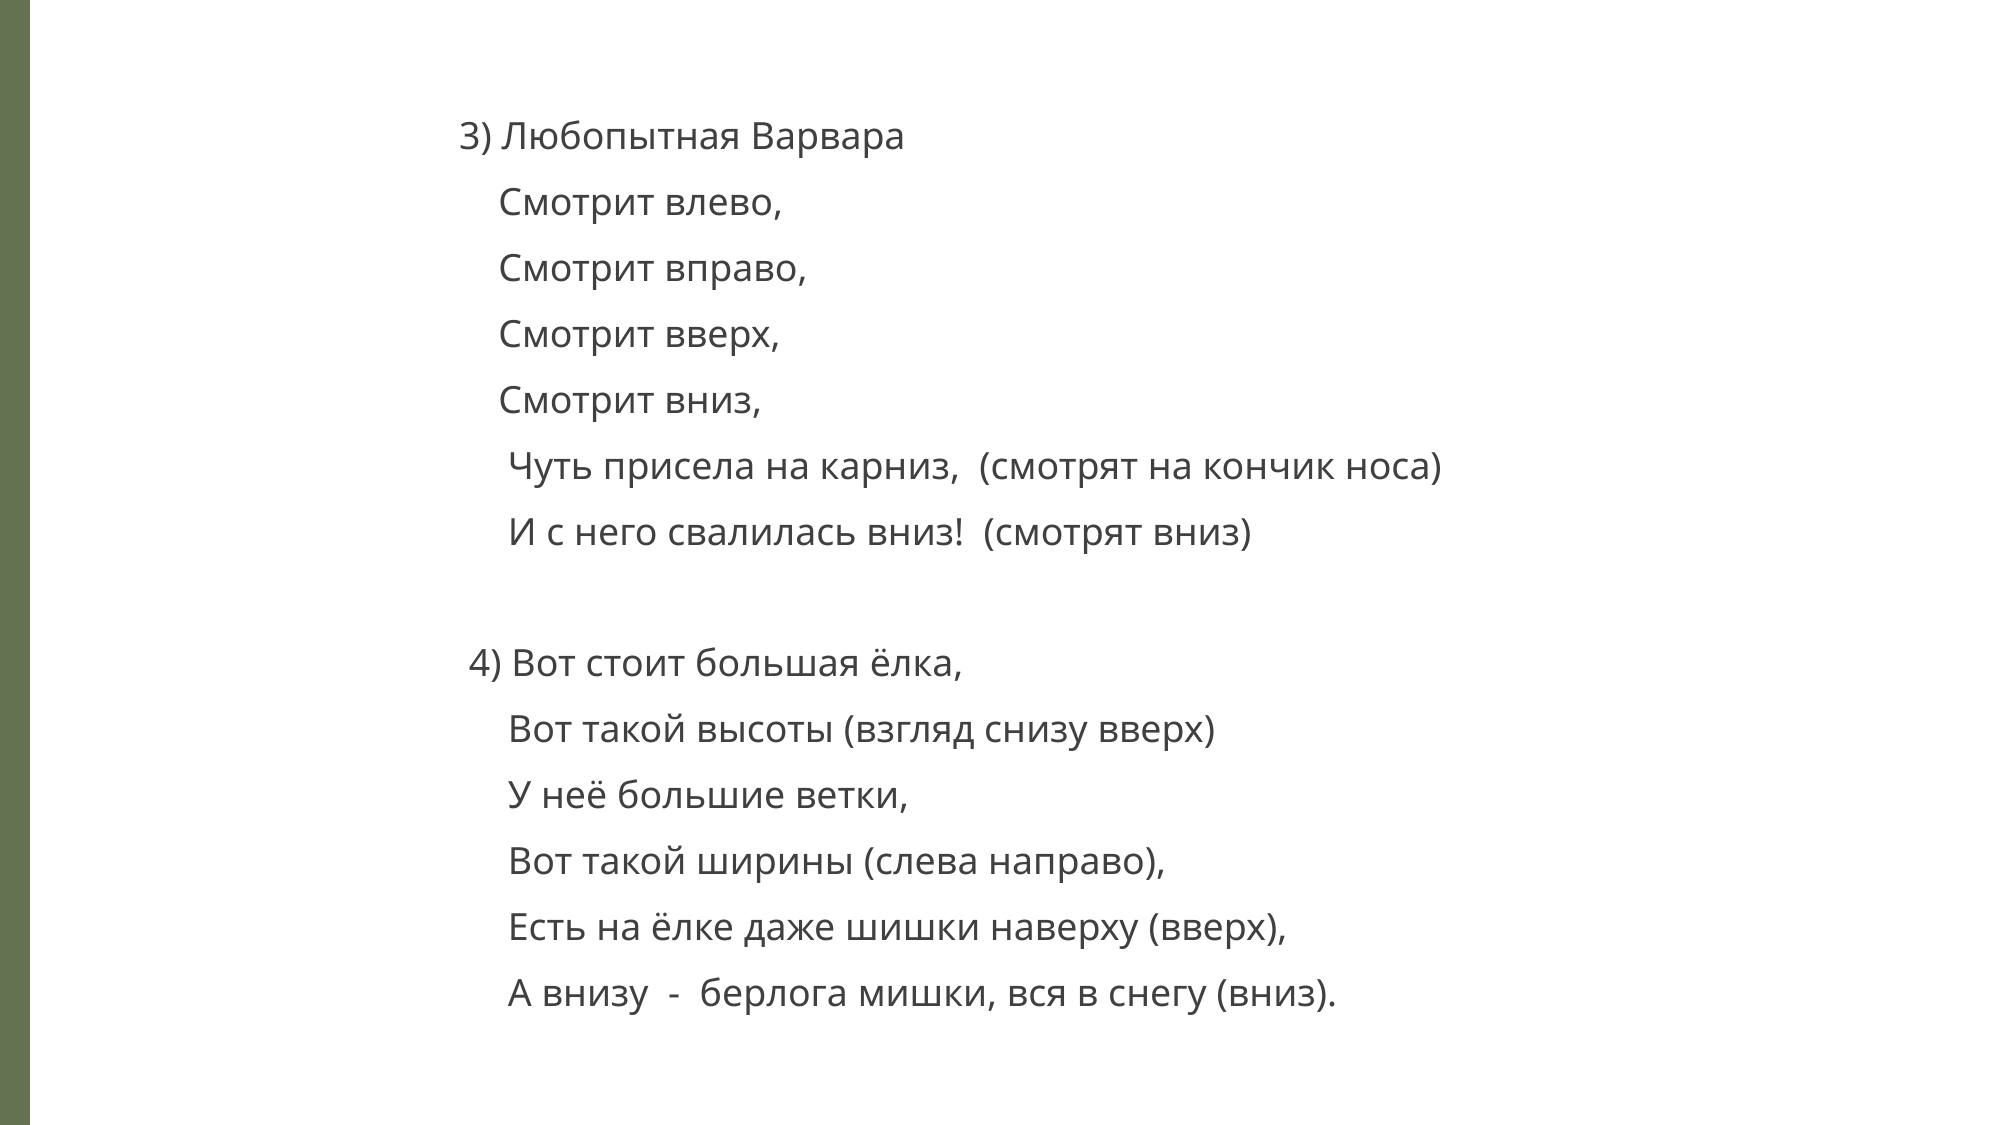

# 3) Любопытная Варвара
 Смотрит влево,
 Смотрит вправо,
 Смотрит вверх,
 Смотрит вниз,
 Чуть присела на карниз, (смотрят на кончик носа)
 И с него свалилась вниз! (смотрят вниз)
 4) Вот стоит большая ёлка,
 Вот такой высоты (взгляд снизу вверх)
 У неё большие ветки,
 Вот такой ширины (слева направо),
 Есть на ёлке даже шишки наверху (вверх),
 А внизу - берлога мишки, вся в снегу (вниз).